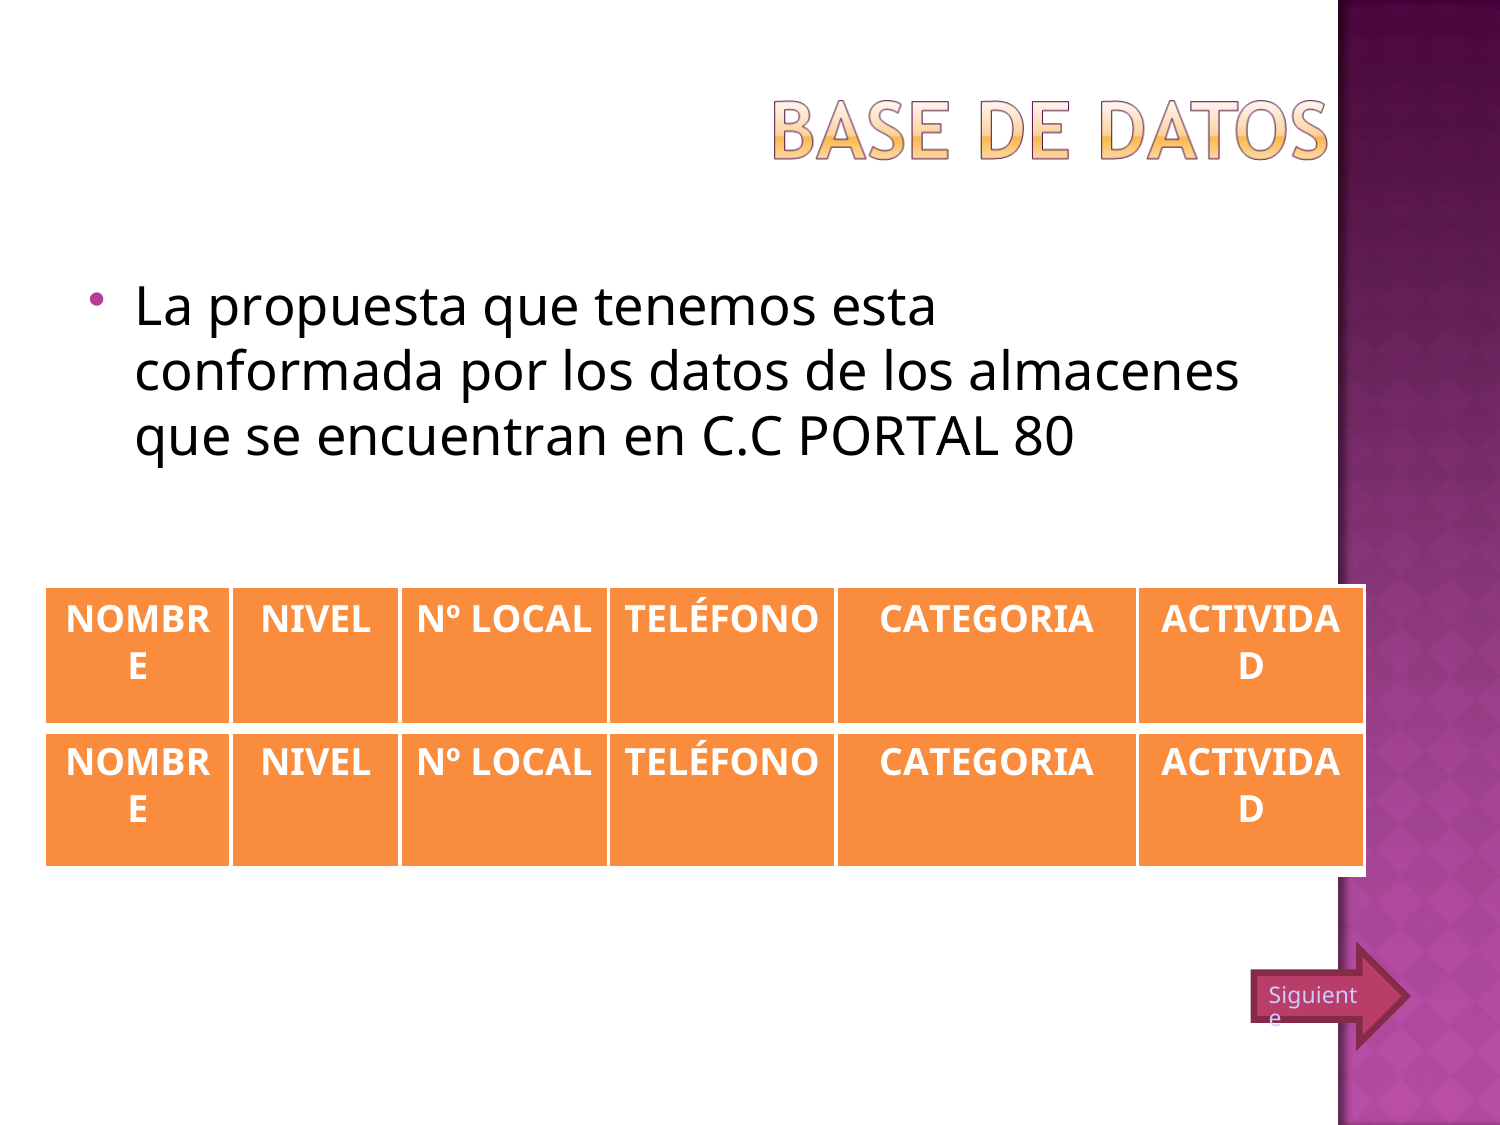

La propuesta que tenemos esta conformada por los datos de los almacenes que se encuentran en C.C PORTAL 80
| NOMBRE | NIVEL | Nº LOCAL | TELÉFONO | CATEGORIA | ACTIVIDAD |
| --- | --- | --- | --- | --- | --- |
| NOMBRE | NIVEL | Nº LOCAL | TELÉFONO | CATEGORIA | ACTIVIDAD |
Siguiente